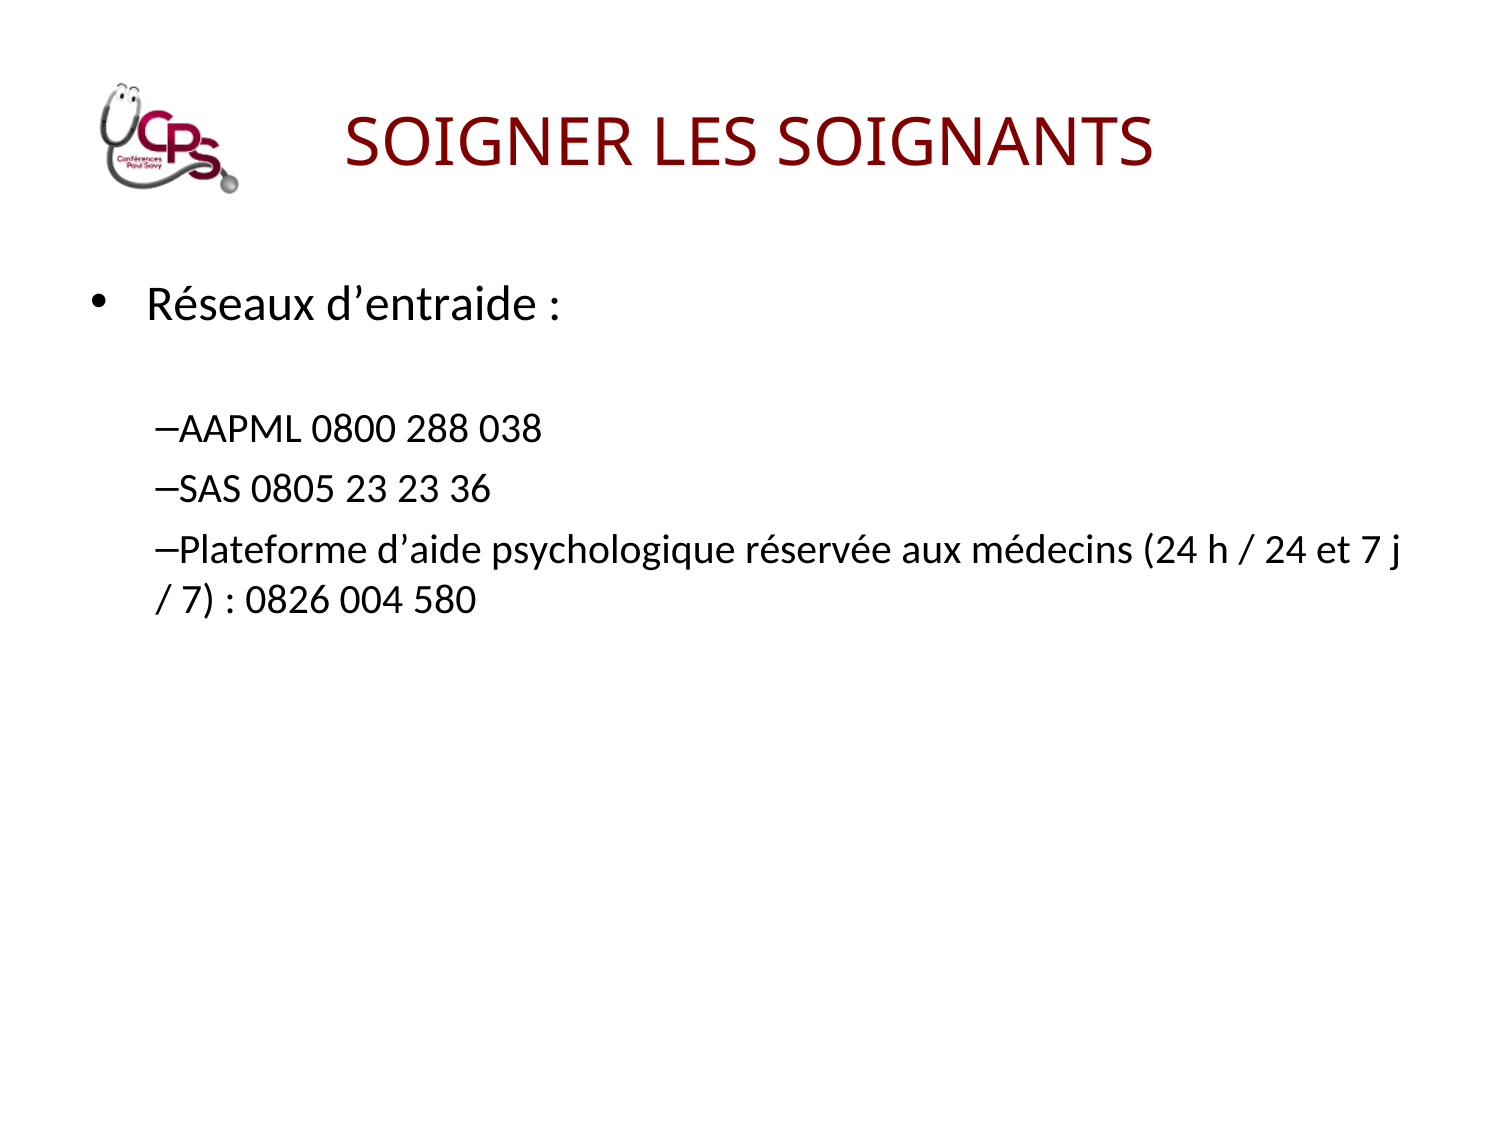

# SOIGNER LES SOIGNANTS
Réseaux d’entraide :
AAPML 0800 288 038
SAS 0805 23 23 36
Plateforme d’aide psychologique réservée aux médecins (24 h / 24 et 7 j / 7) : 0826 004 580